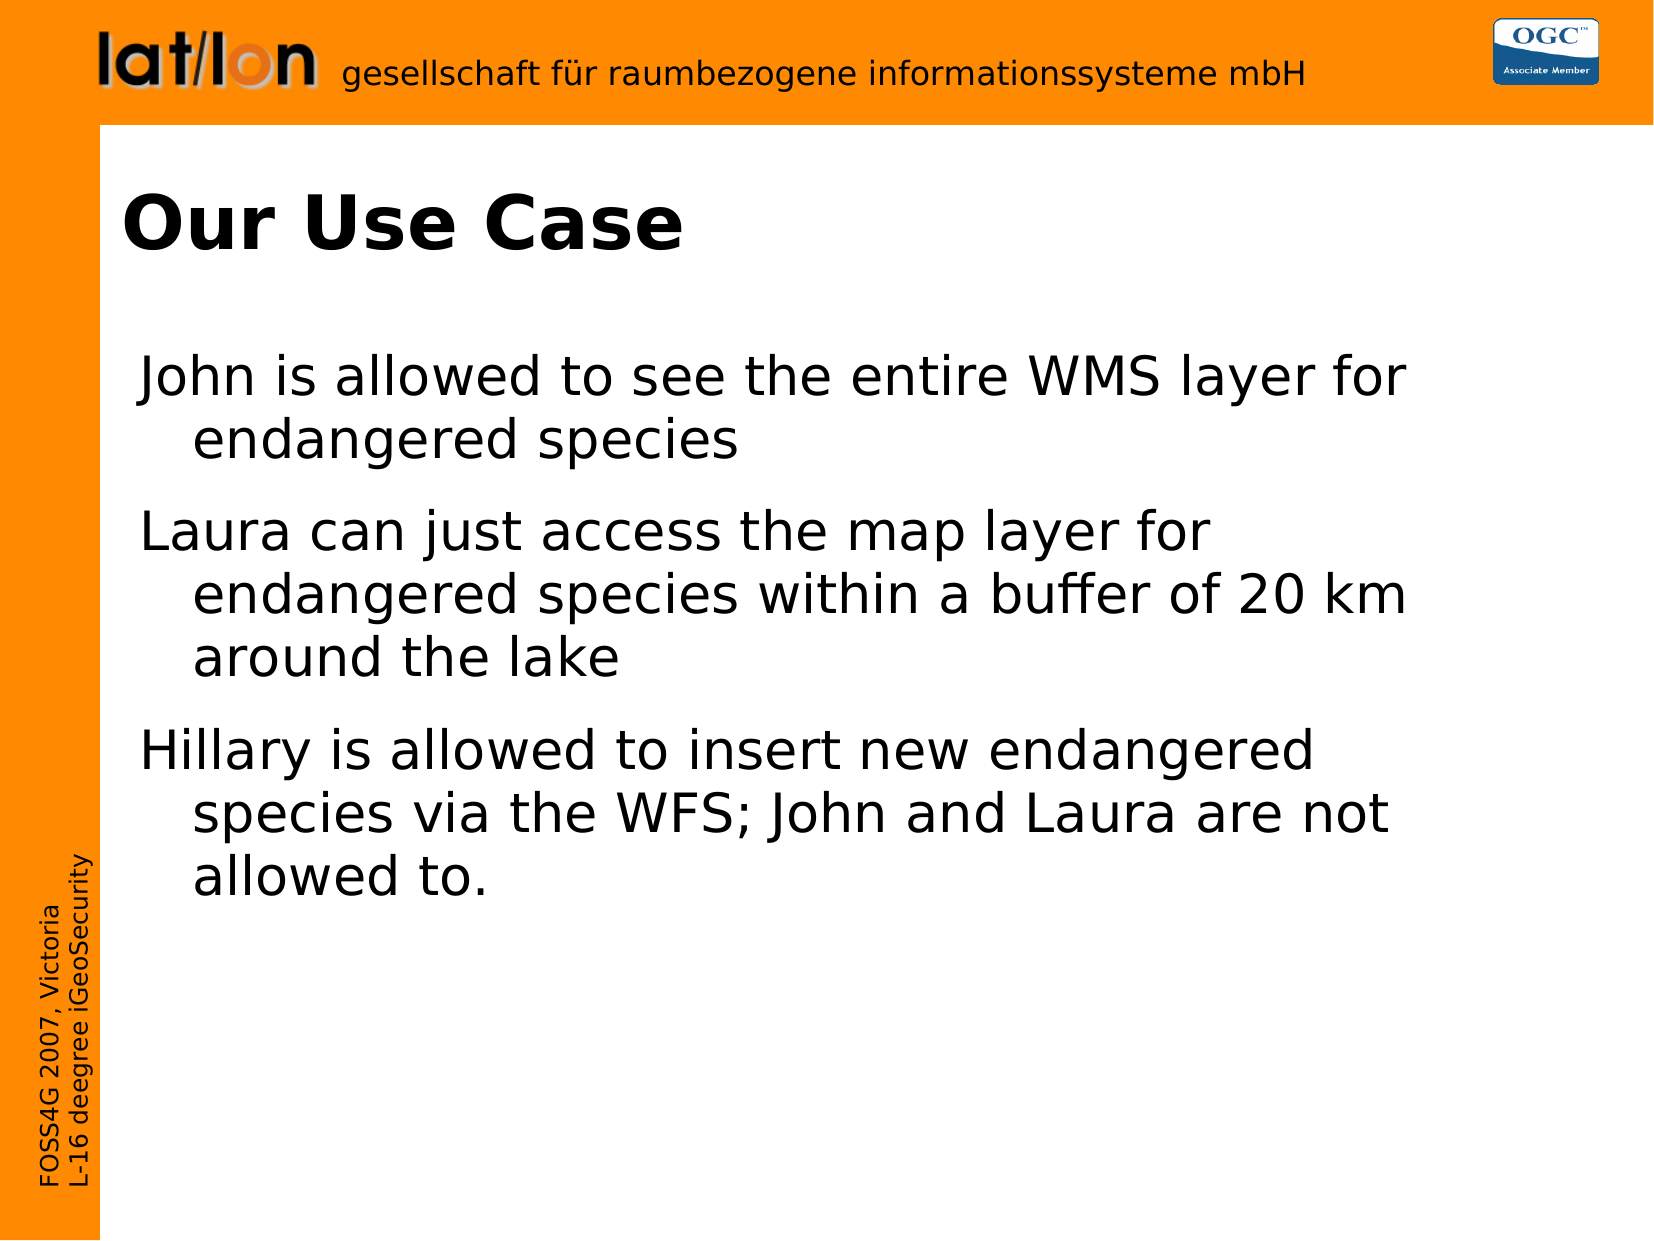

# Our Use Case
John is allowed to see the entire WMS layer for endangered species
Laura can just access the map layer for endangered species within a buffer of 20 km around the lake
Hillary is allowed to insert new endangered species via the WFS; John and Laura are not allowed to.